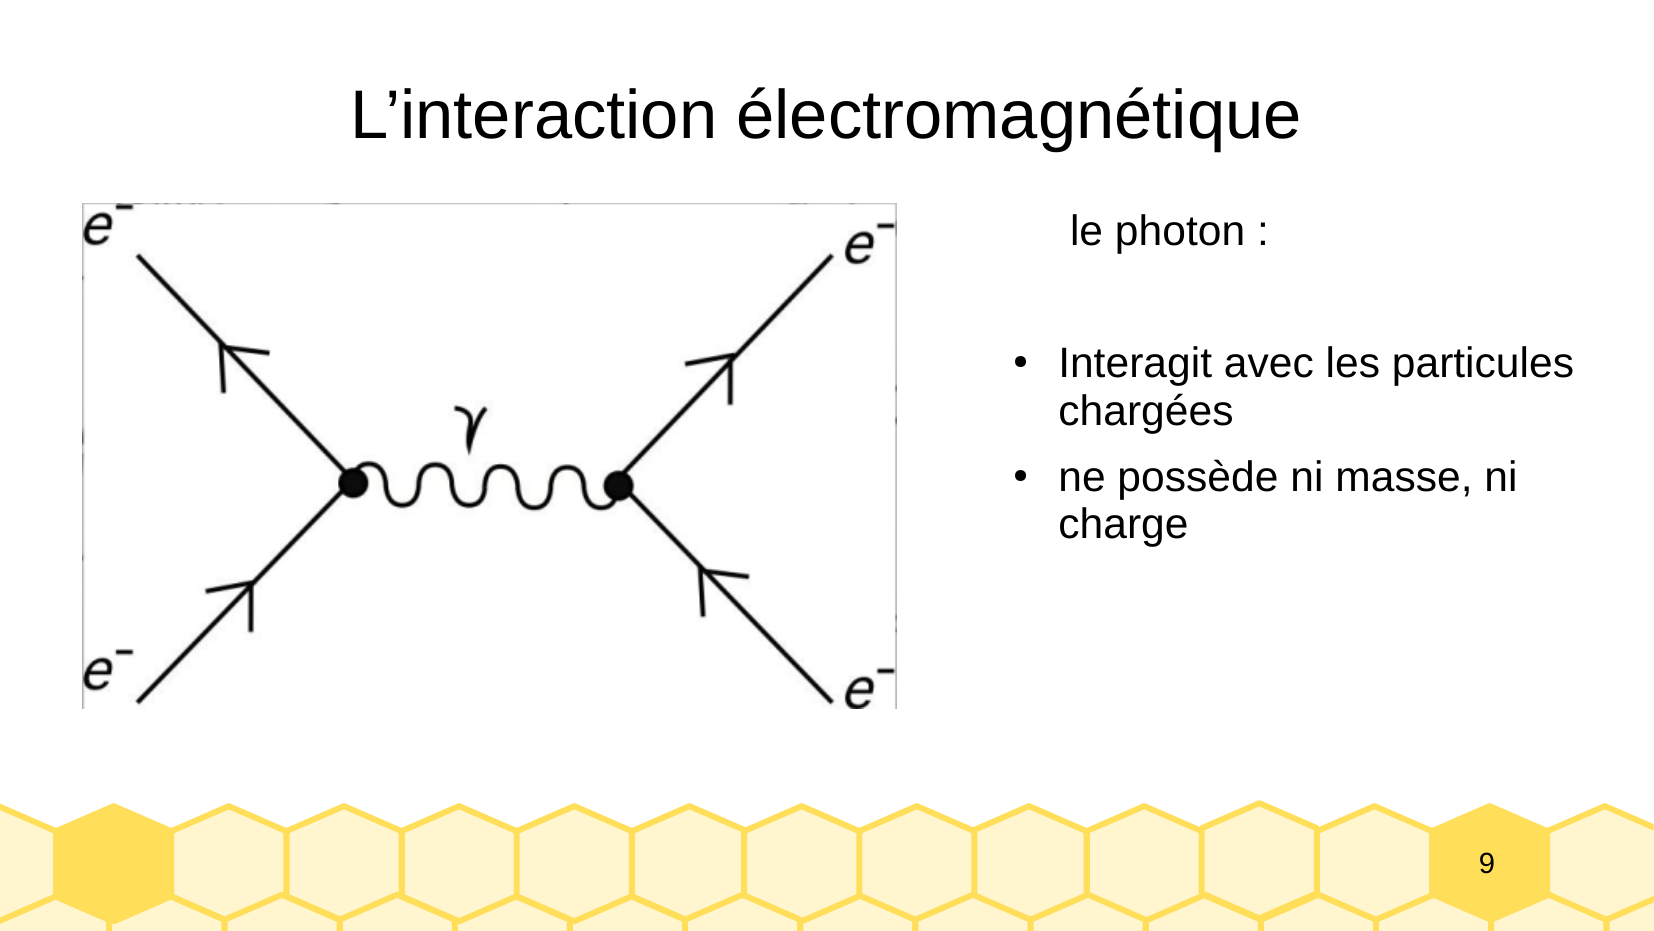

# L’interaction électromagnétique
 le photon :
Interagit avec les particules chargées
ne possède ni masse, ni charge